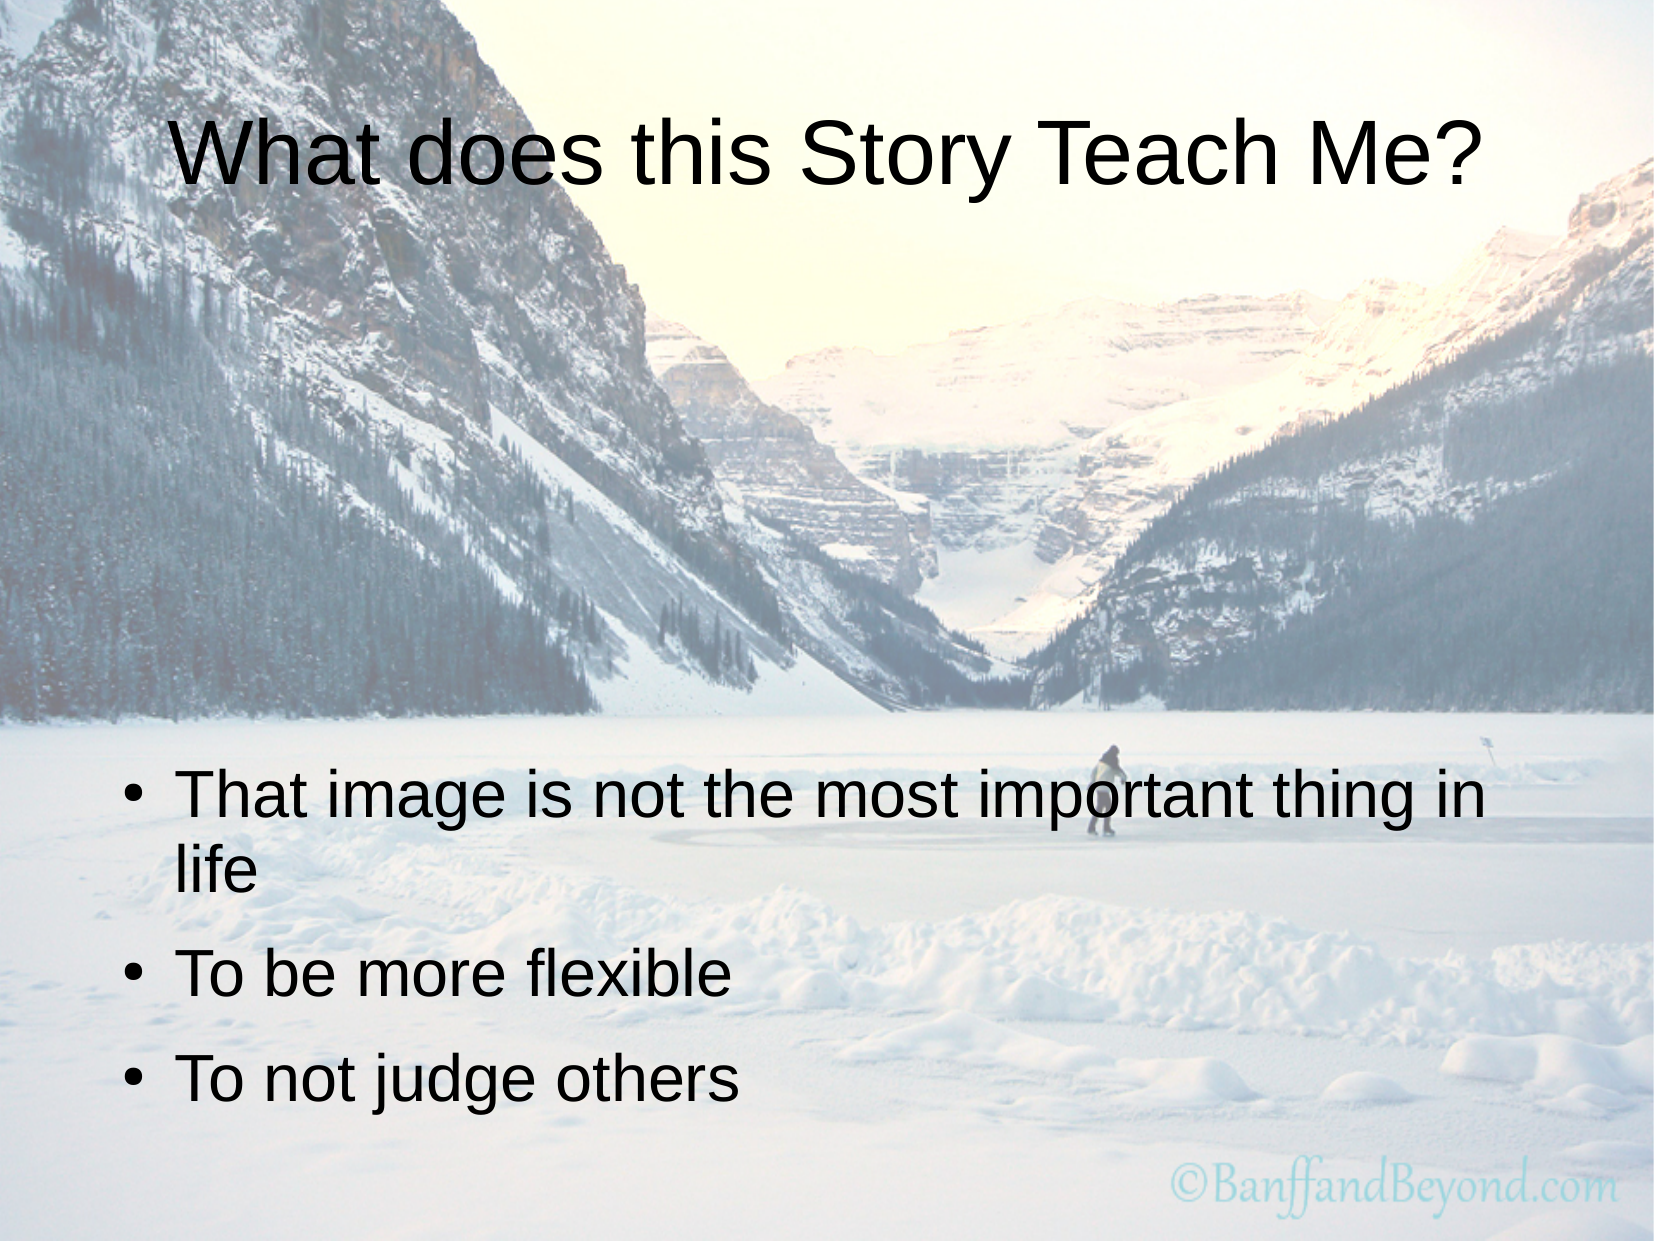

# What does this Story Teach Me?
That image is not the most important thing in life
To be more flexible
To not judge others